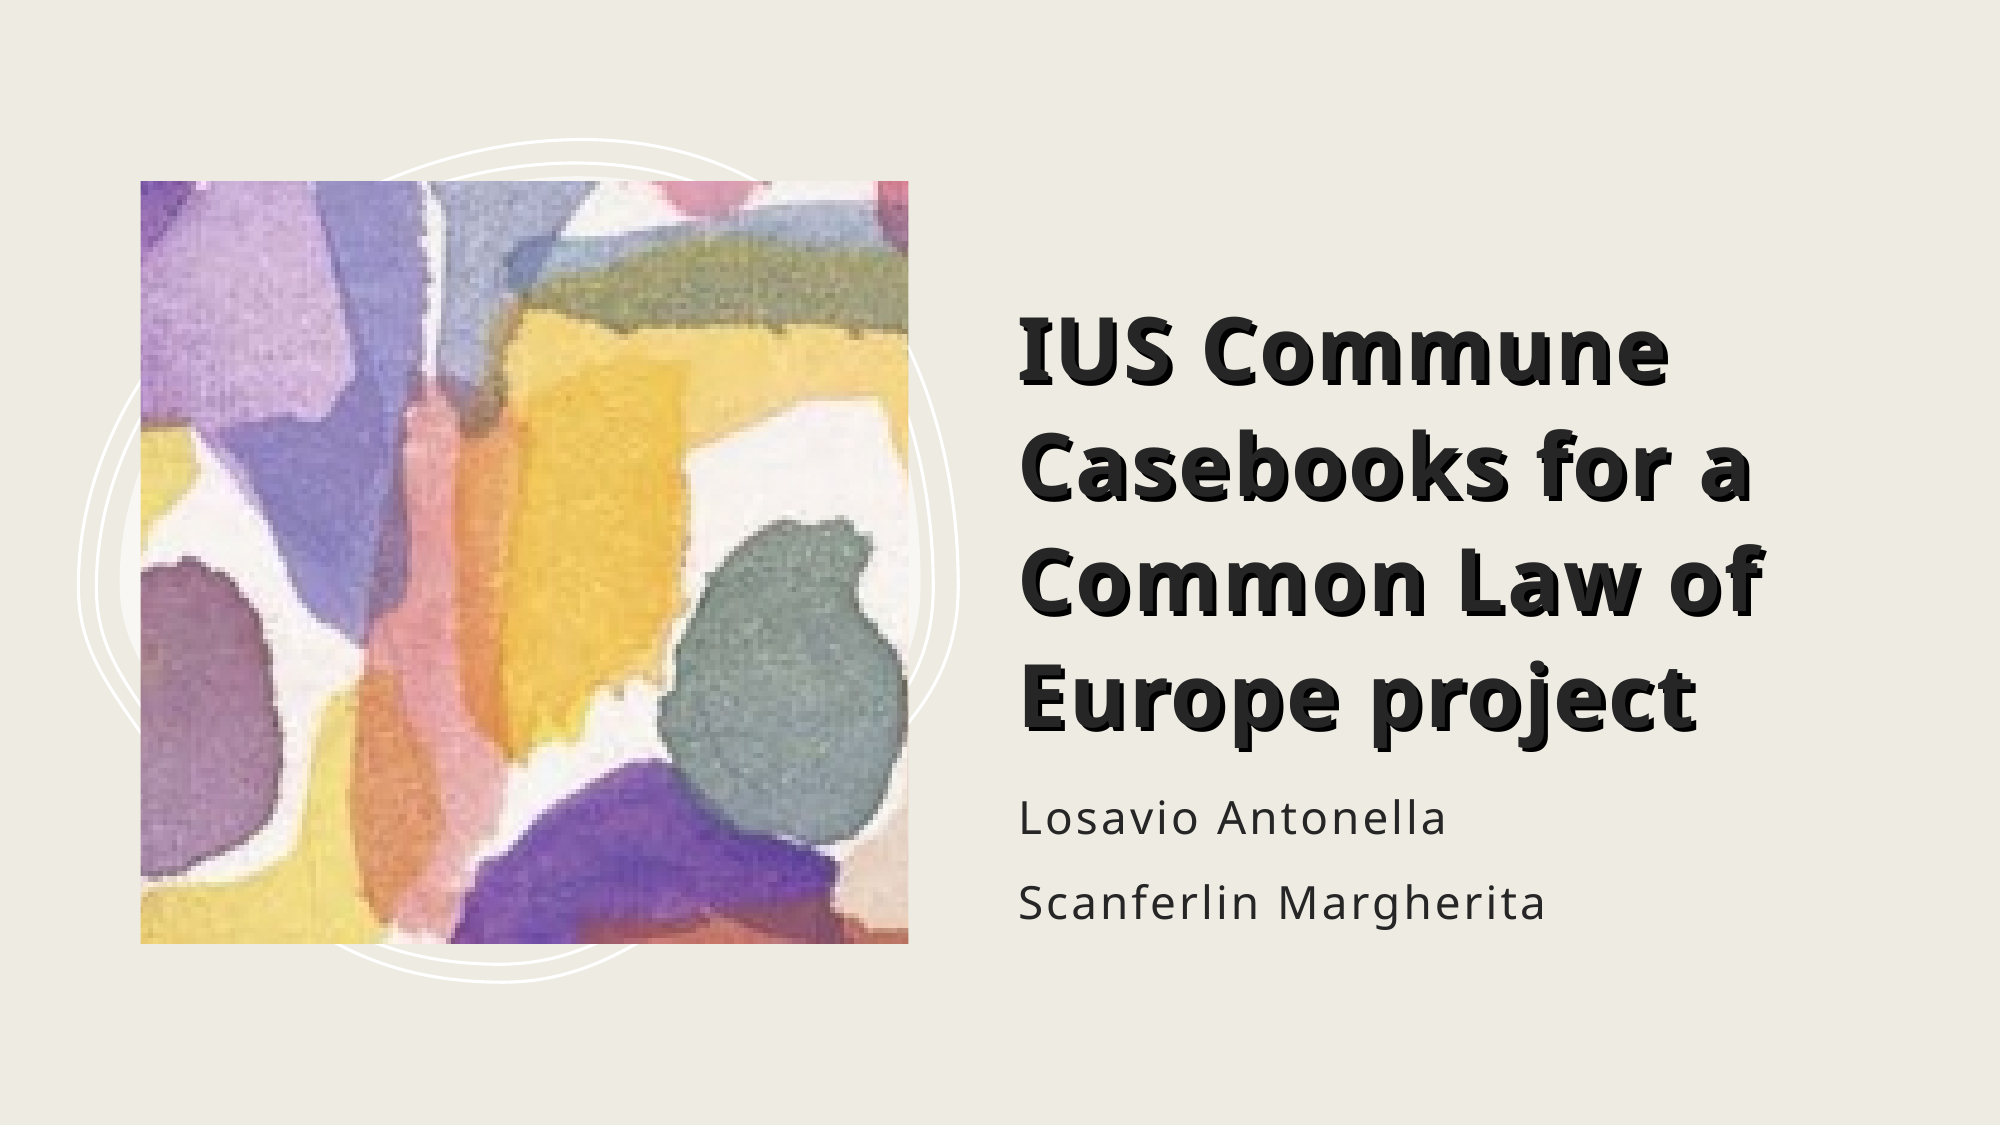

# IUS Commune Casebooks for a Common Law of Europe project
Losavio Antonella
Scanferlin Margherita